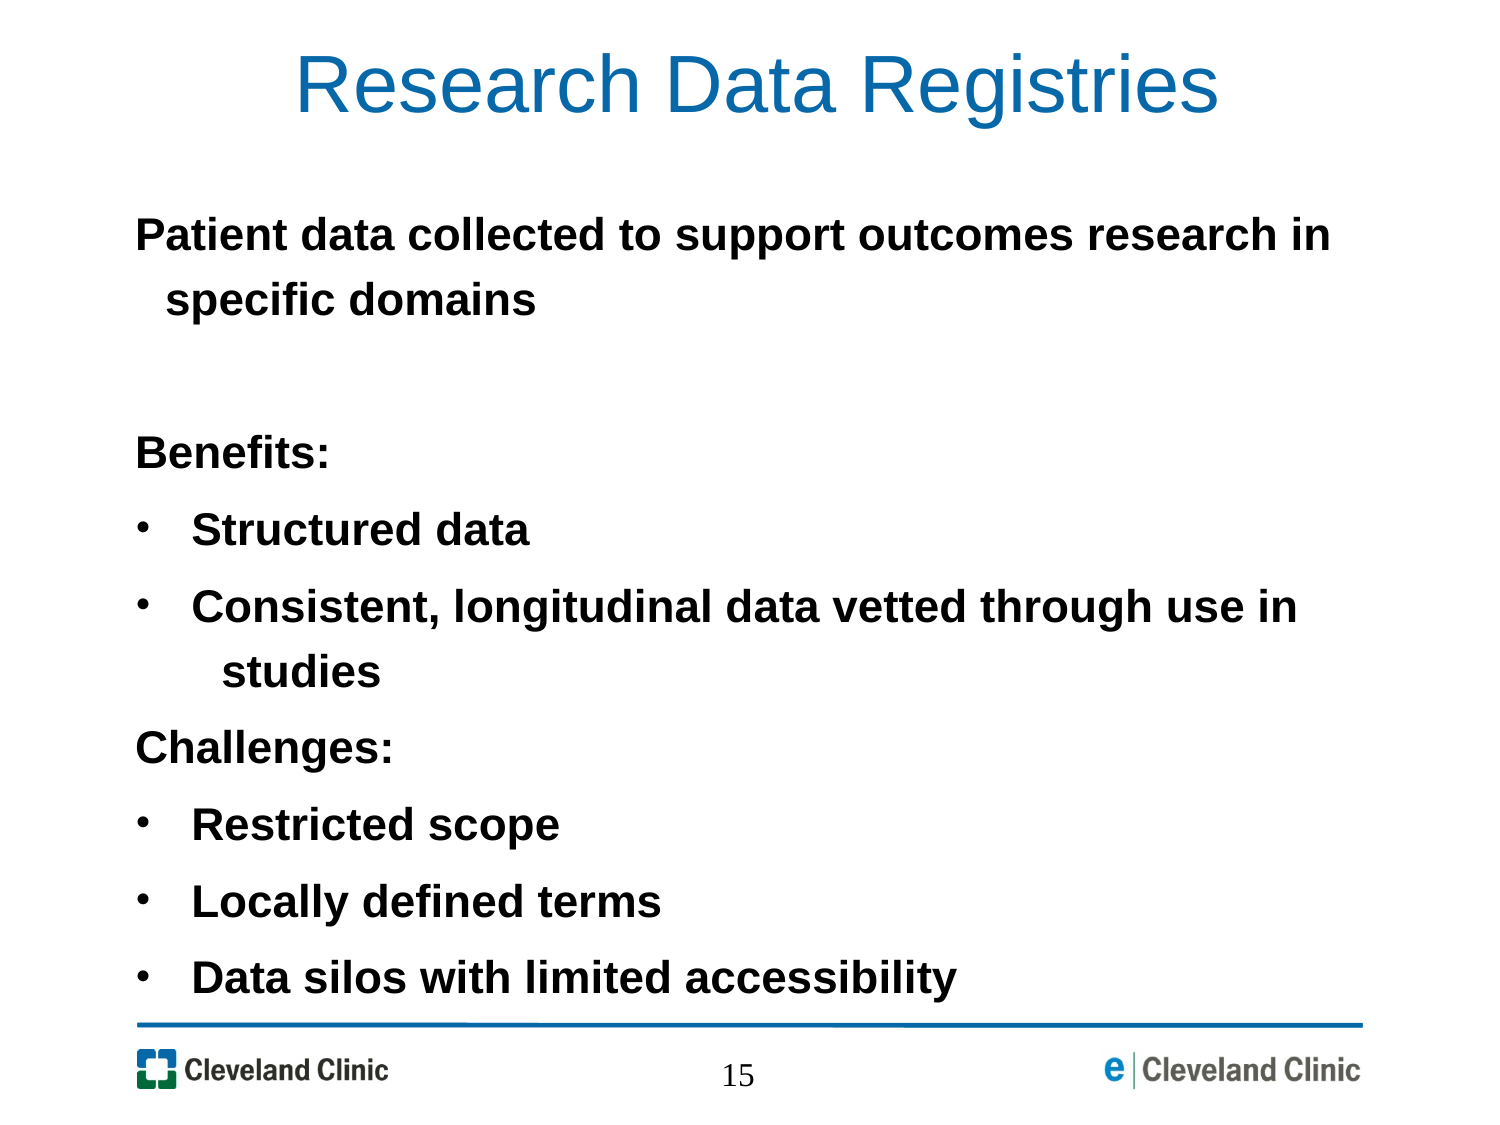

# Research Data Registries
Patient data collected to support outcomes research in specific domains
Benefits:
Structured data
Consistent, longitudinal data vetted through use in studies
Challenges:
Restricted scope
Locally defined terms
Data silos with limited accessibility
15